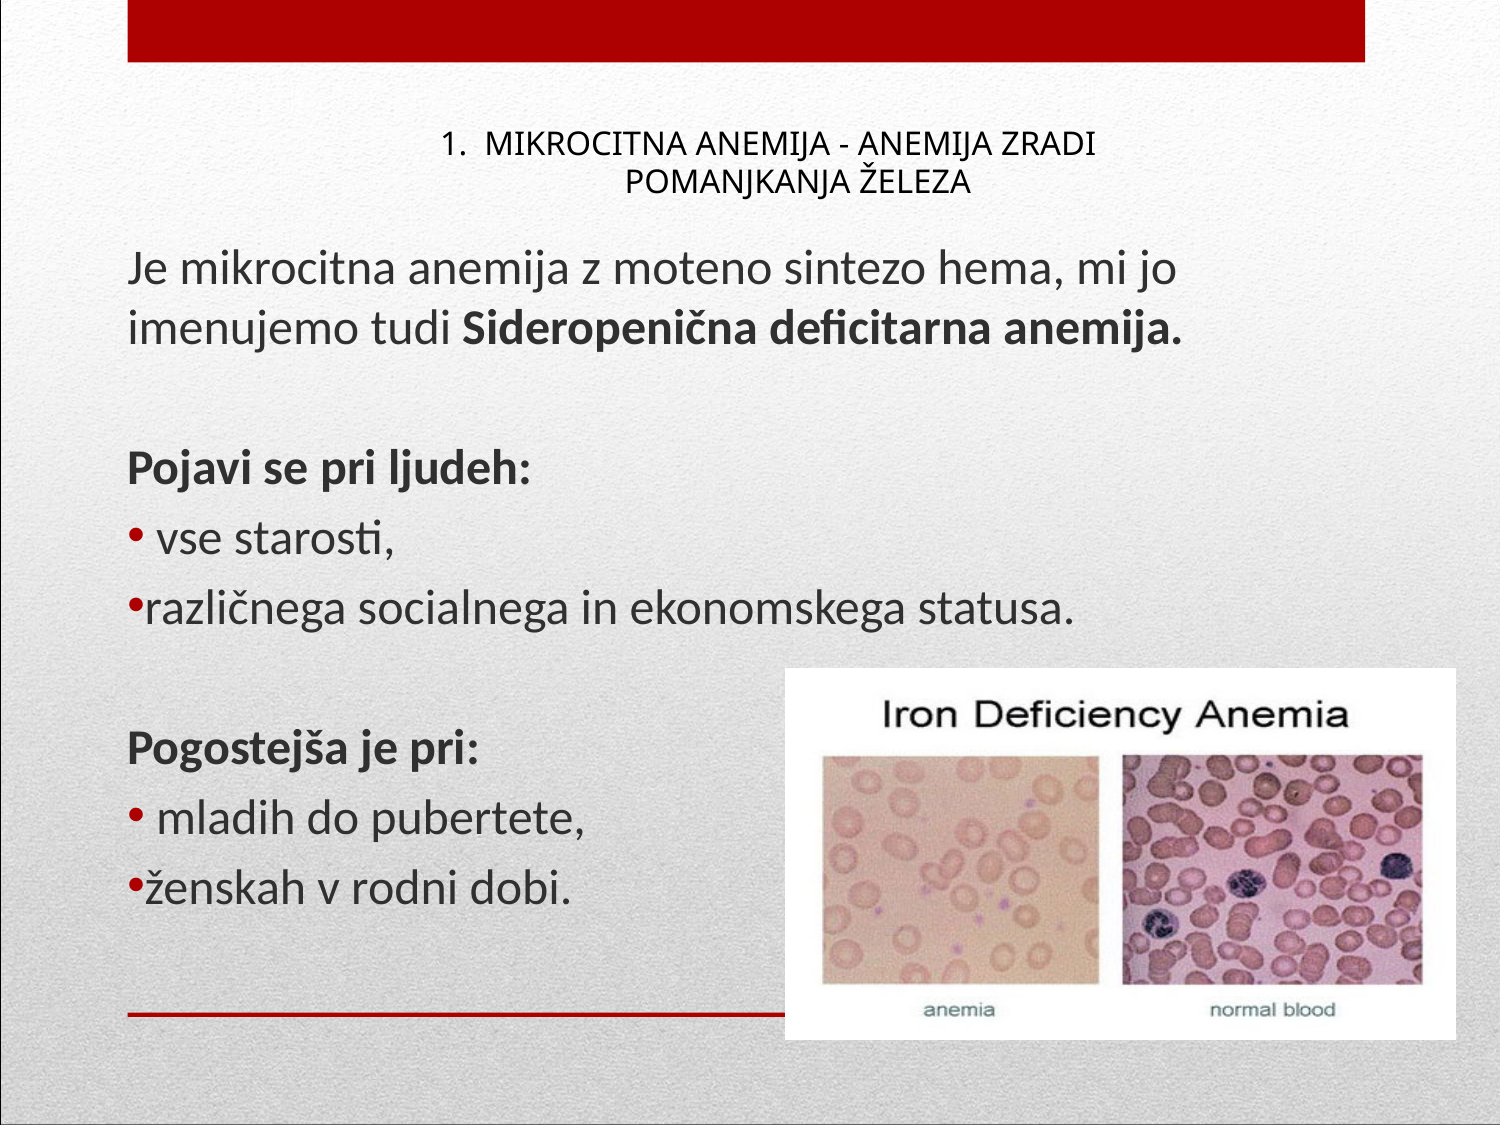

# 1. MIKROCITNA ANEMIJA - ANEMIJA ZRADI POMANJKANJA ŽELEZA
Je mikrocitna anemija z moteno sintezo hema, mi jo imenujemo tudi Sideropenična deficitarna anemija.
Pojavi se pri ljudeh:
 vse starosti,
različnega socialnega in ekonomskega statusa.
Pogostejša je pri:
 mladih do pubertete,
ženskah v rodni dobi.